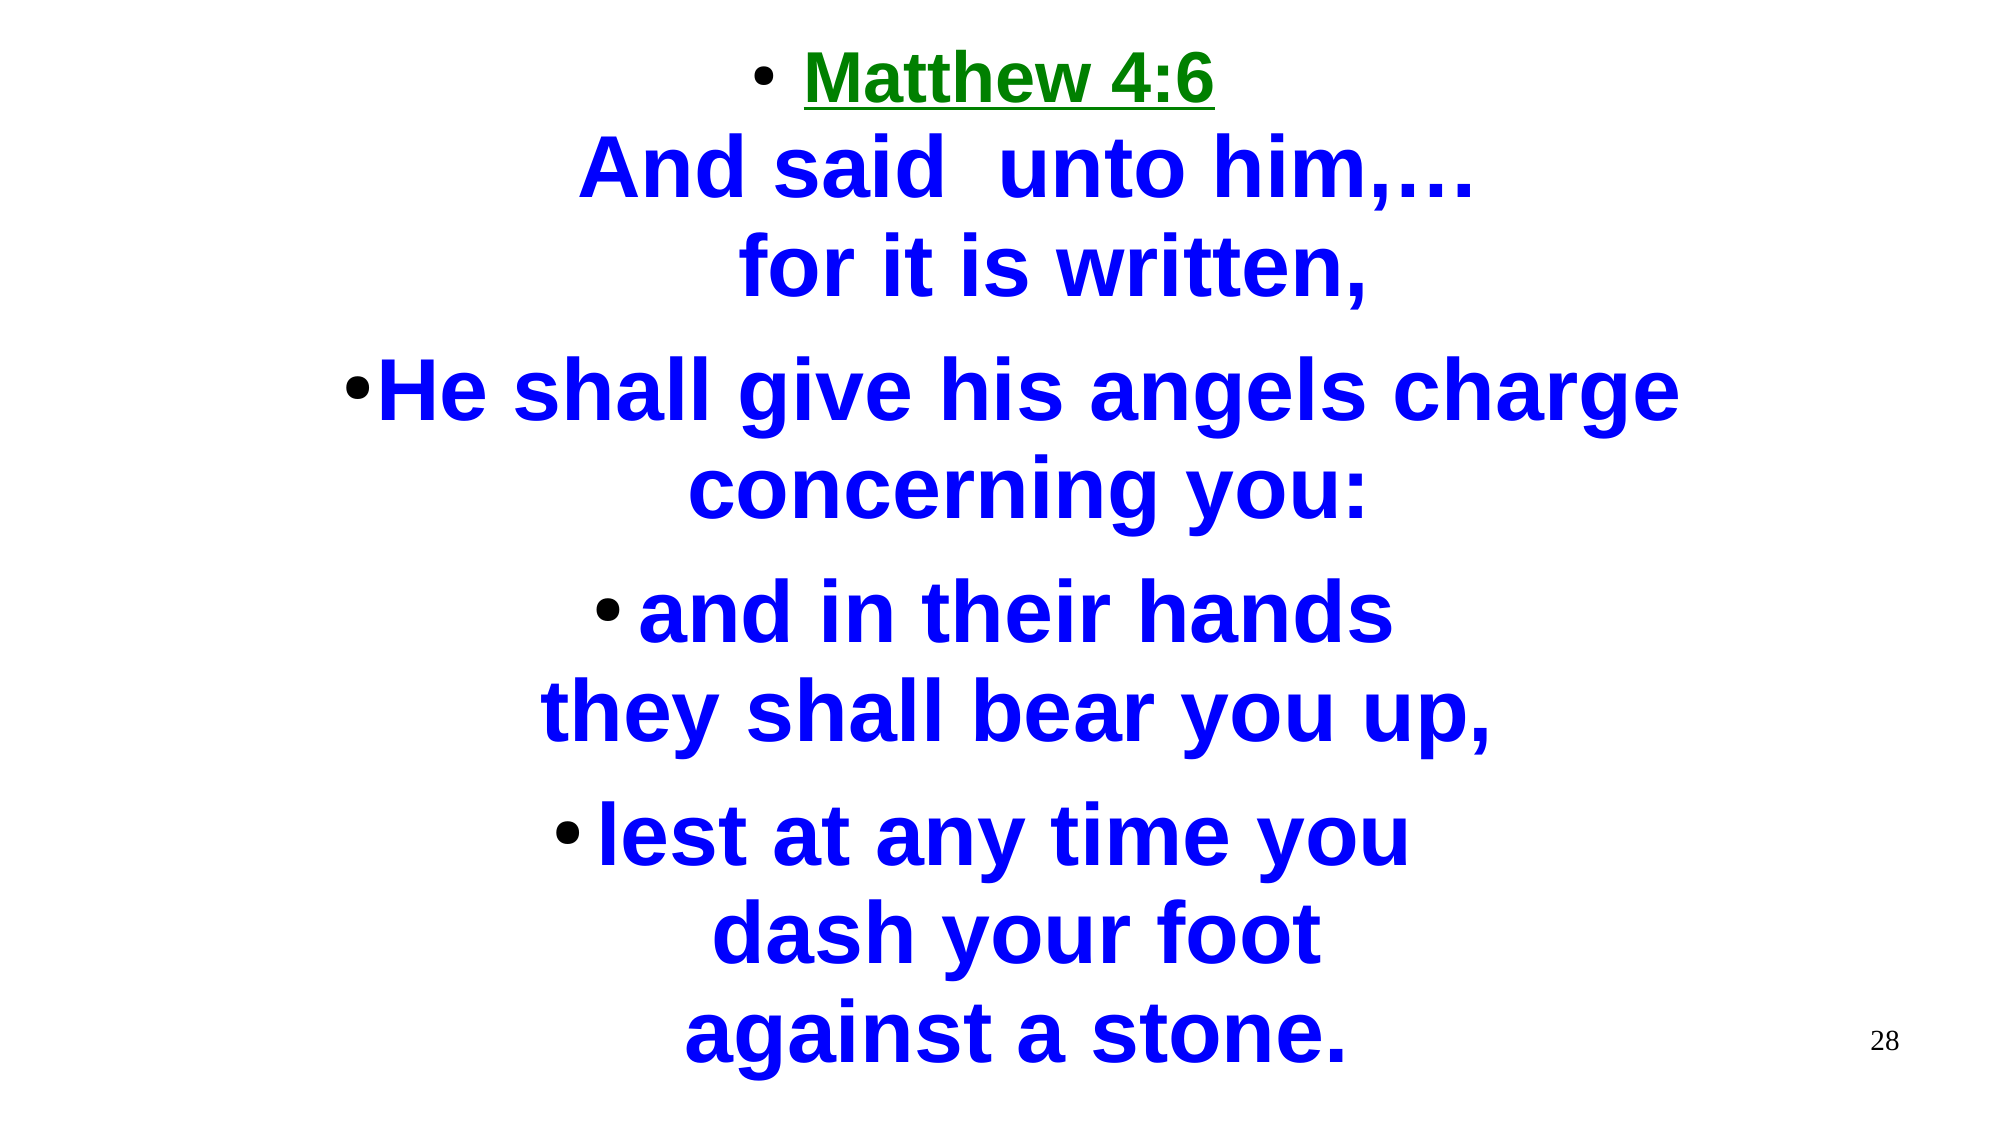

# Matthew 4:6  And said unto him,… for it is written,
He shall give his angels charge
 concerning you:
and in their hands
they shall bear you up,
lest at any time you
dash your foot
against a stone.
28